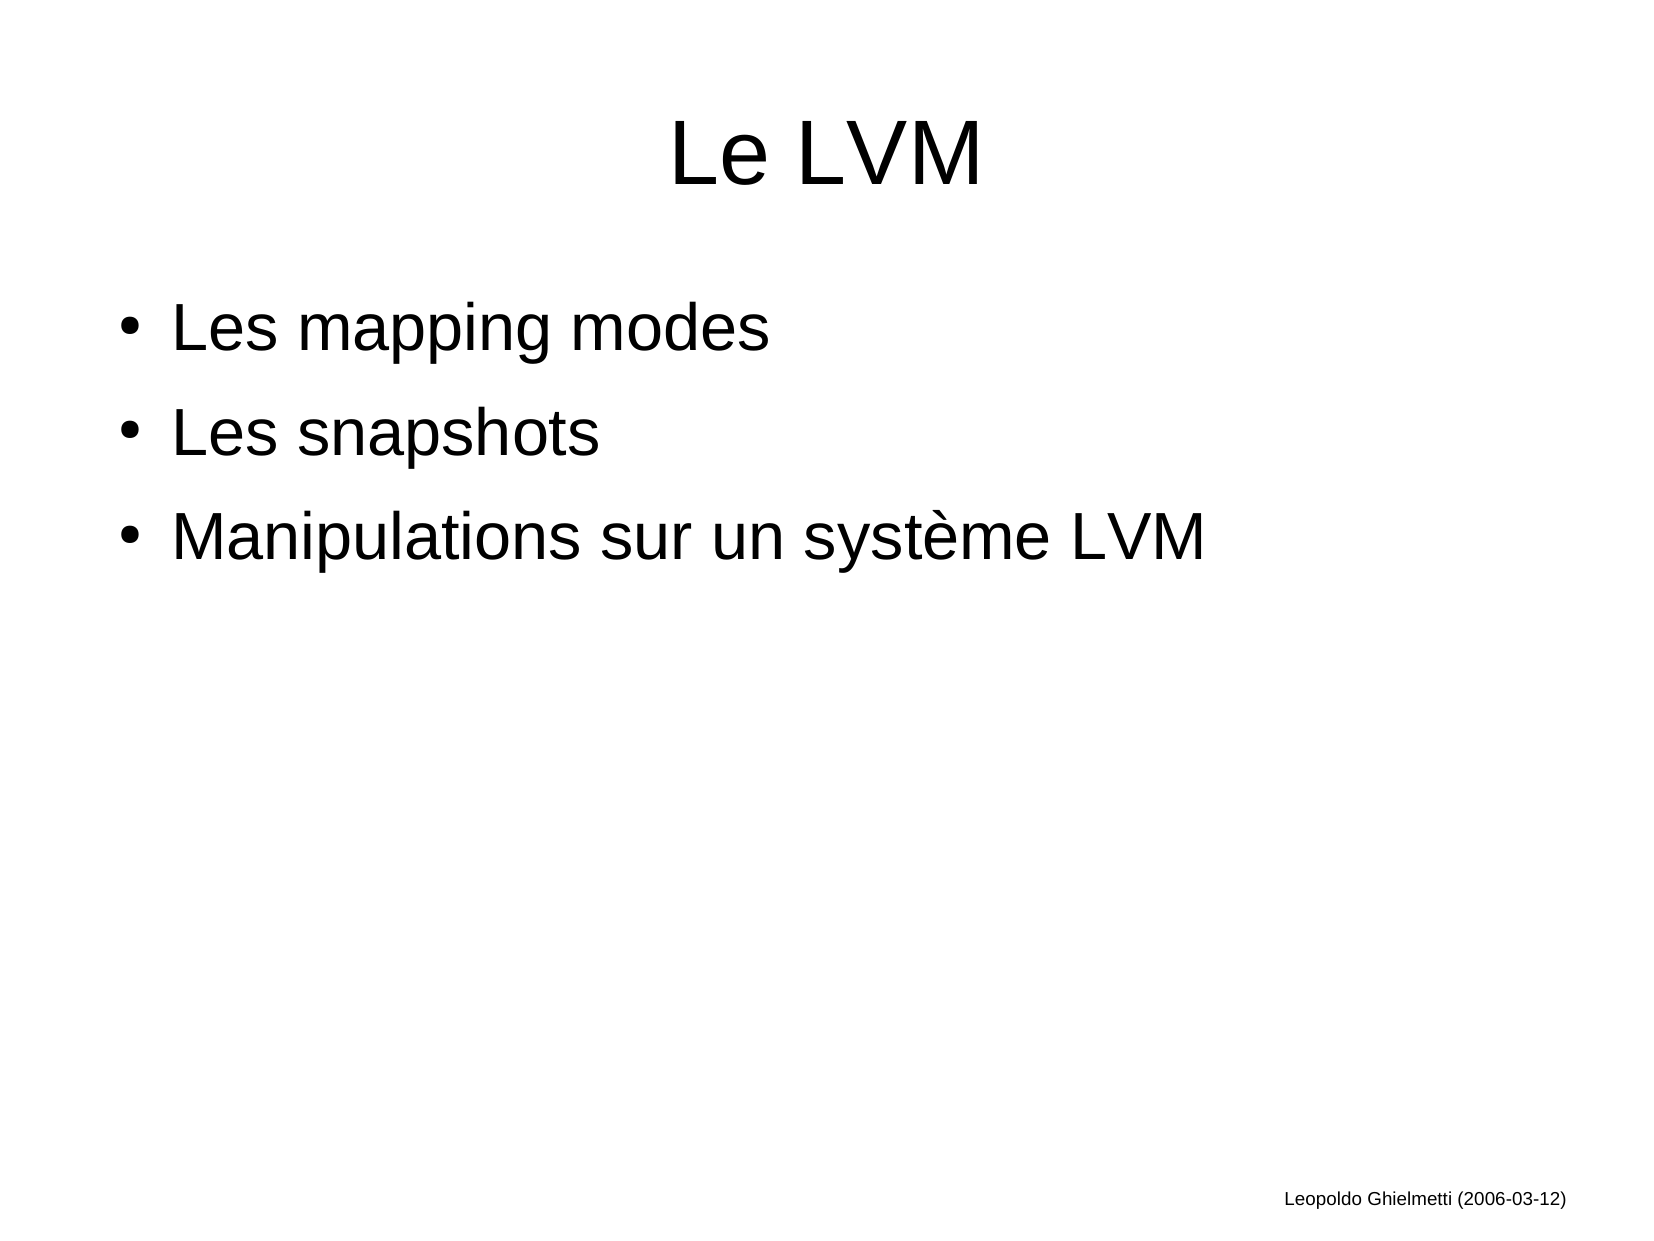

# Le LVM
Les mapping modes
Les snapshots
Manipulations sur un système LVM
Leopoldo Ghielmetti (2006-03-12)